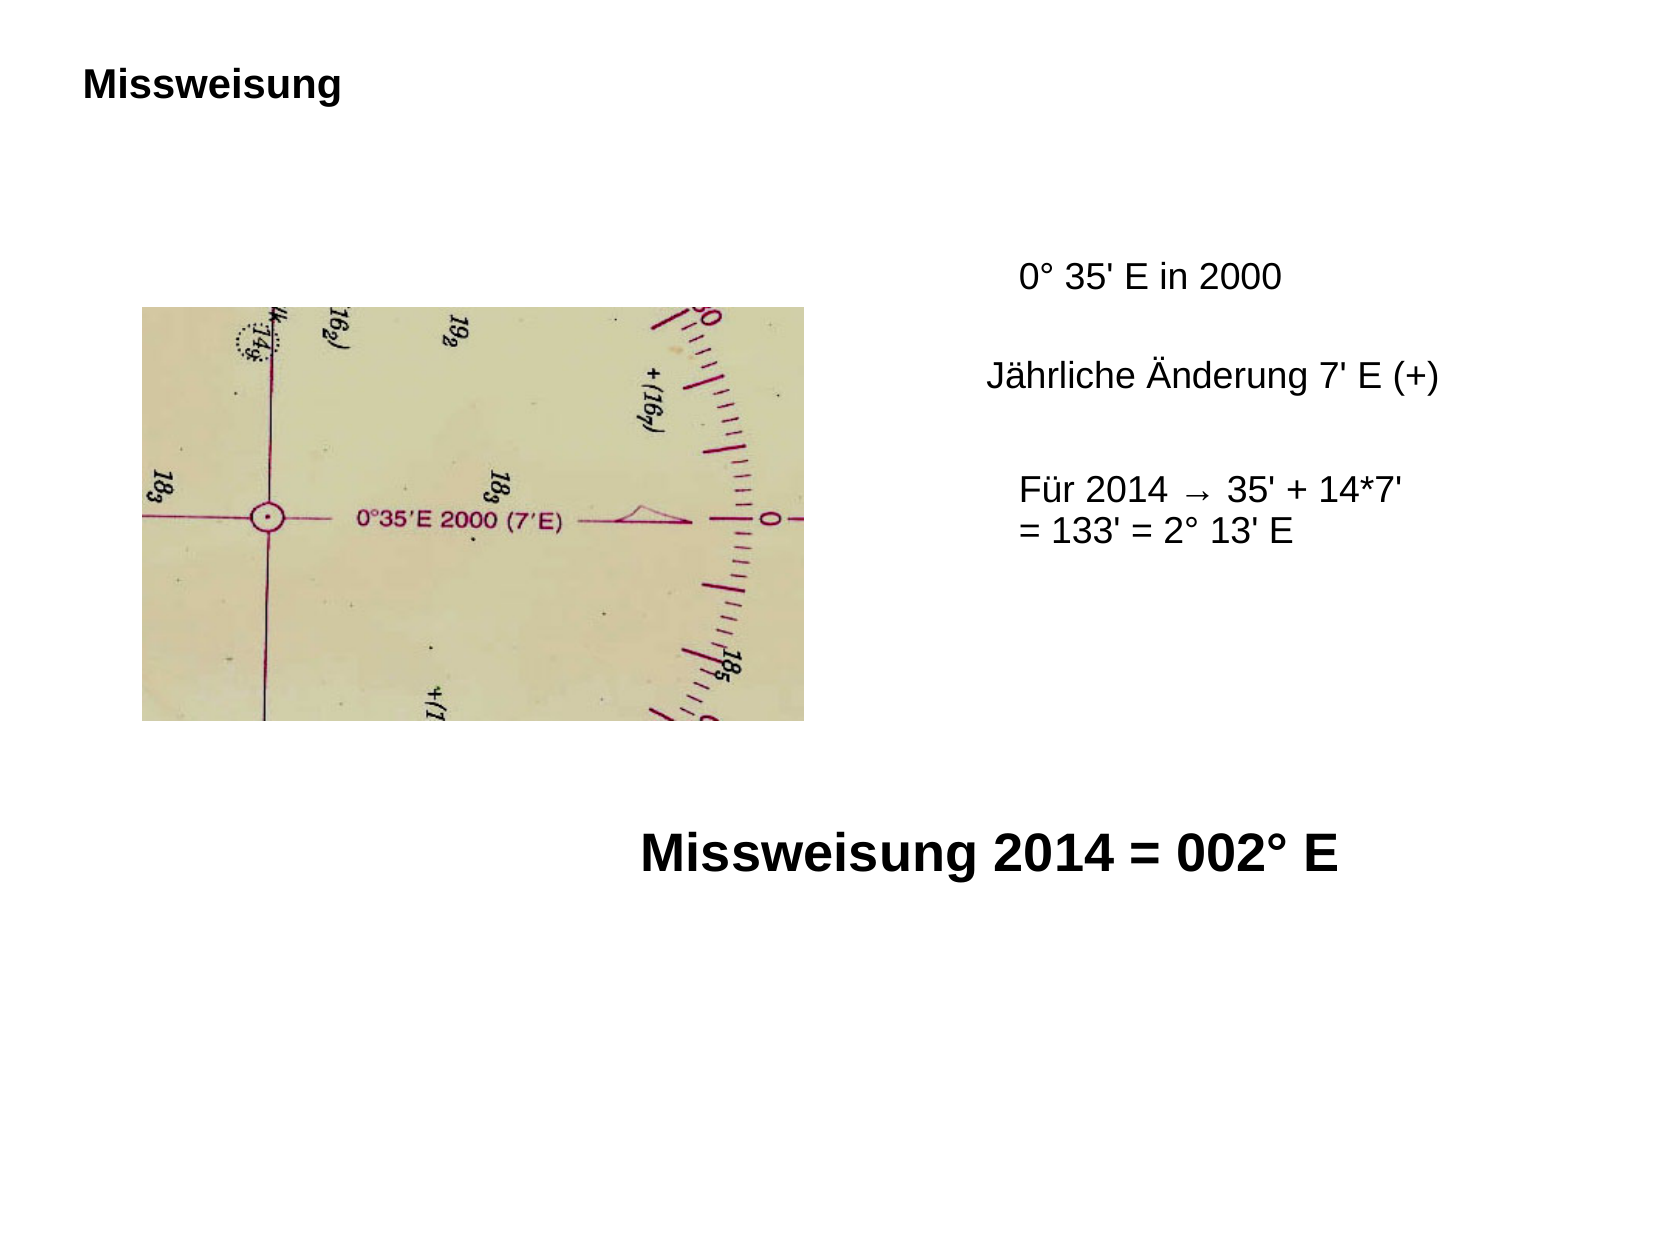

# Missweisung
0° 35' E in 2000
Jährliche Änderung 7' E (+)
Für 2014 → 35' + 14*7'
= 133' = 2° 13' E
Missweisung 2014 = 002° E